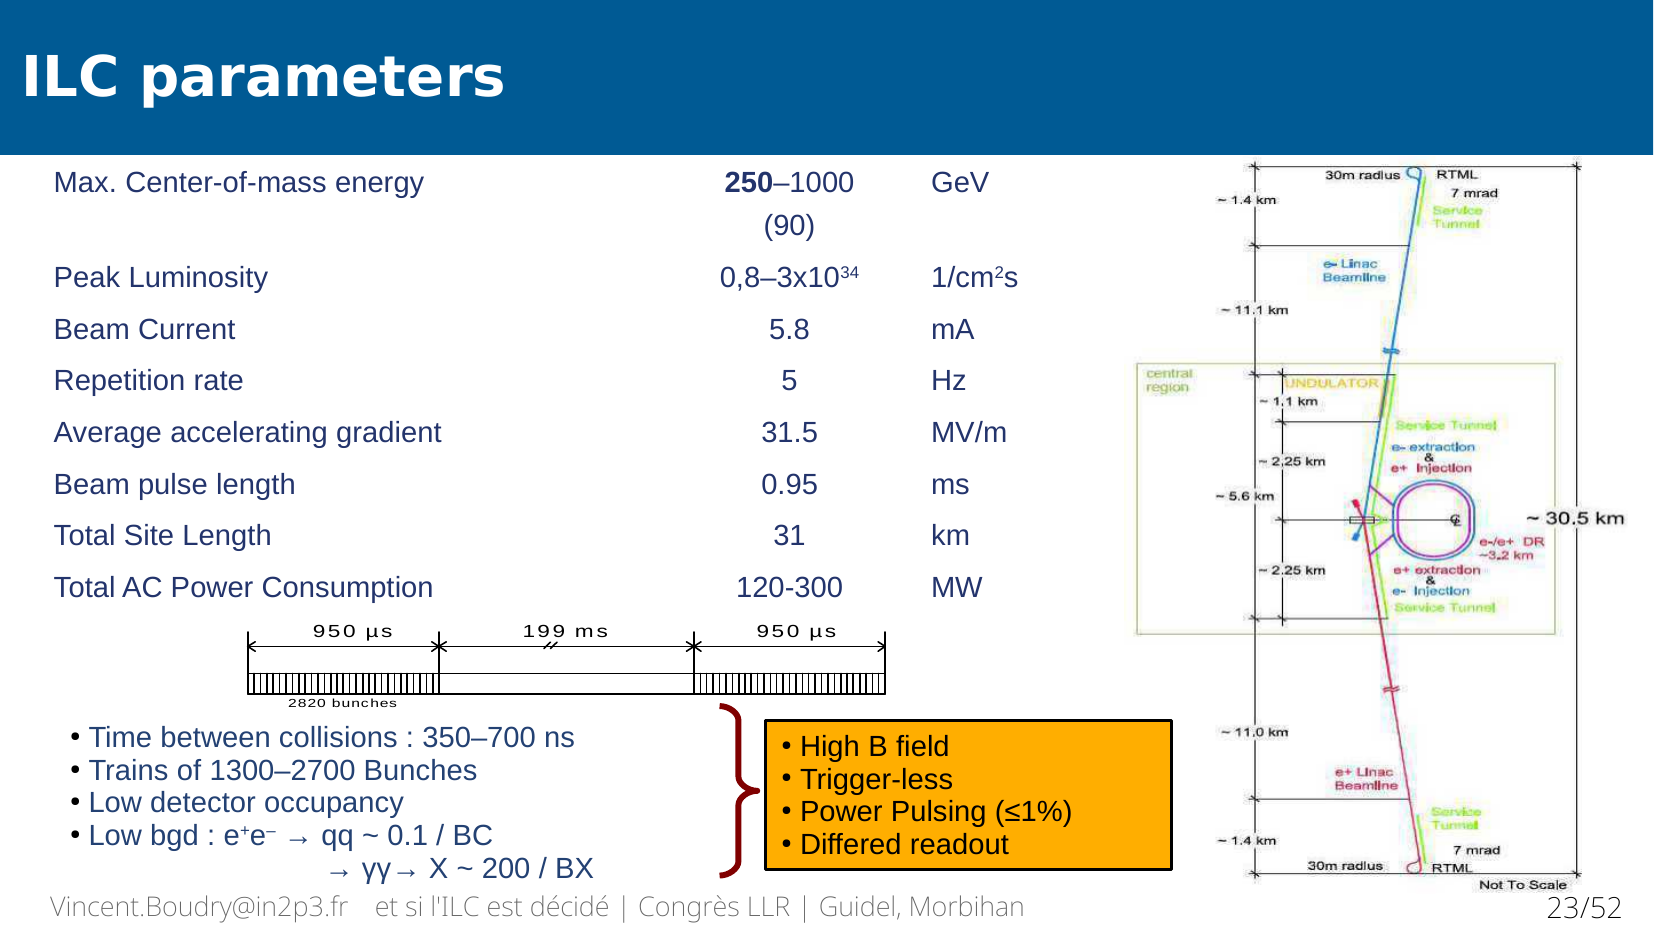

# ILC parameters
| Max. Center-of-mass energy | 250–1000 (90) | GeV |
| --- | --- | --- |
| Peak Luminosity | 0,8–3x1034 | 1/cm2s |
| Beam Current | 5.8 | mA |
| Repetition rate | 5 | Hz |
| Average accelerating gradient | 31.5 | MV/m |
| Beam pulse length | 0.95 | ms |
| Total Site Length | 31 | km |
| Total AC Power Consumption | 120-300 | MW |
 Time between collisions : 350–700 ns
 Trains of 1300–2700 Bunches
 Low detector occupancy
 Low bgd : e+e– → qq ~ 0.1 / BC
			 → γγ→ X ~ 200 / BX
 High B field
 Trigger-less
 Power Pulsing (≤1%)
 Differed readout
et si l'ILC est décidé | Congrès LLR | Guidel, Morbihan
23